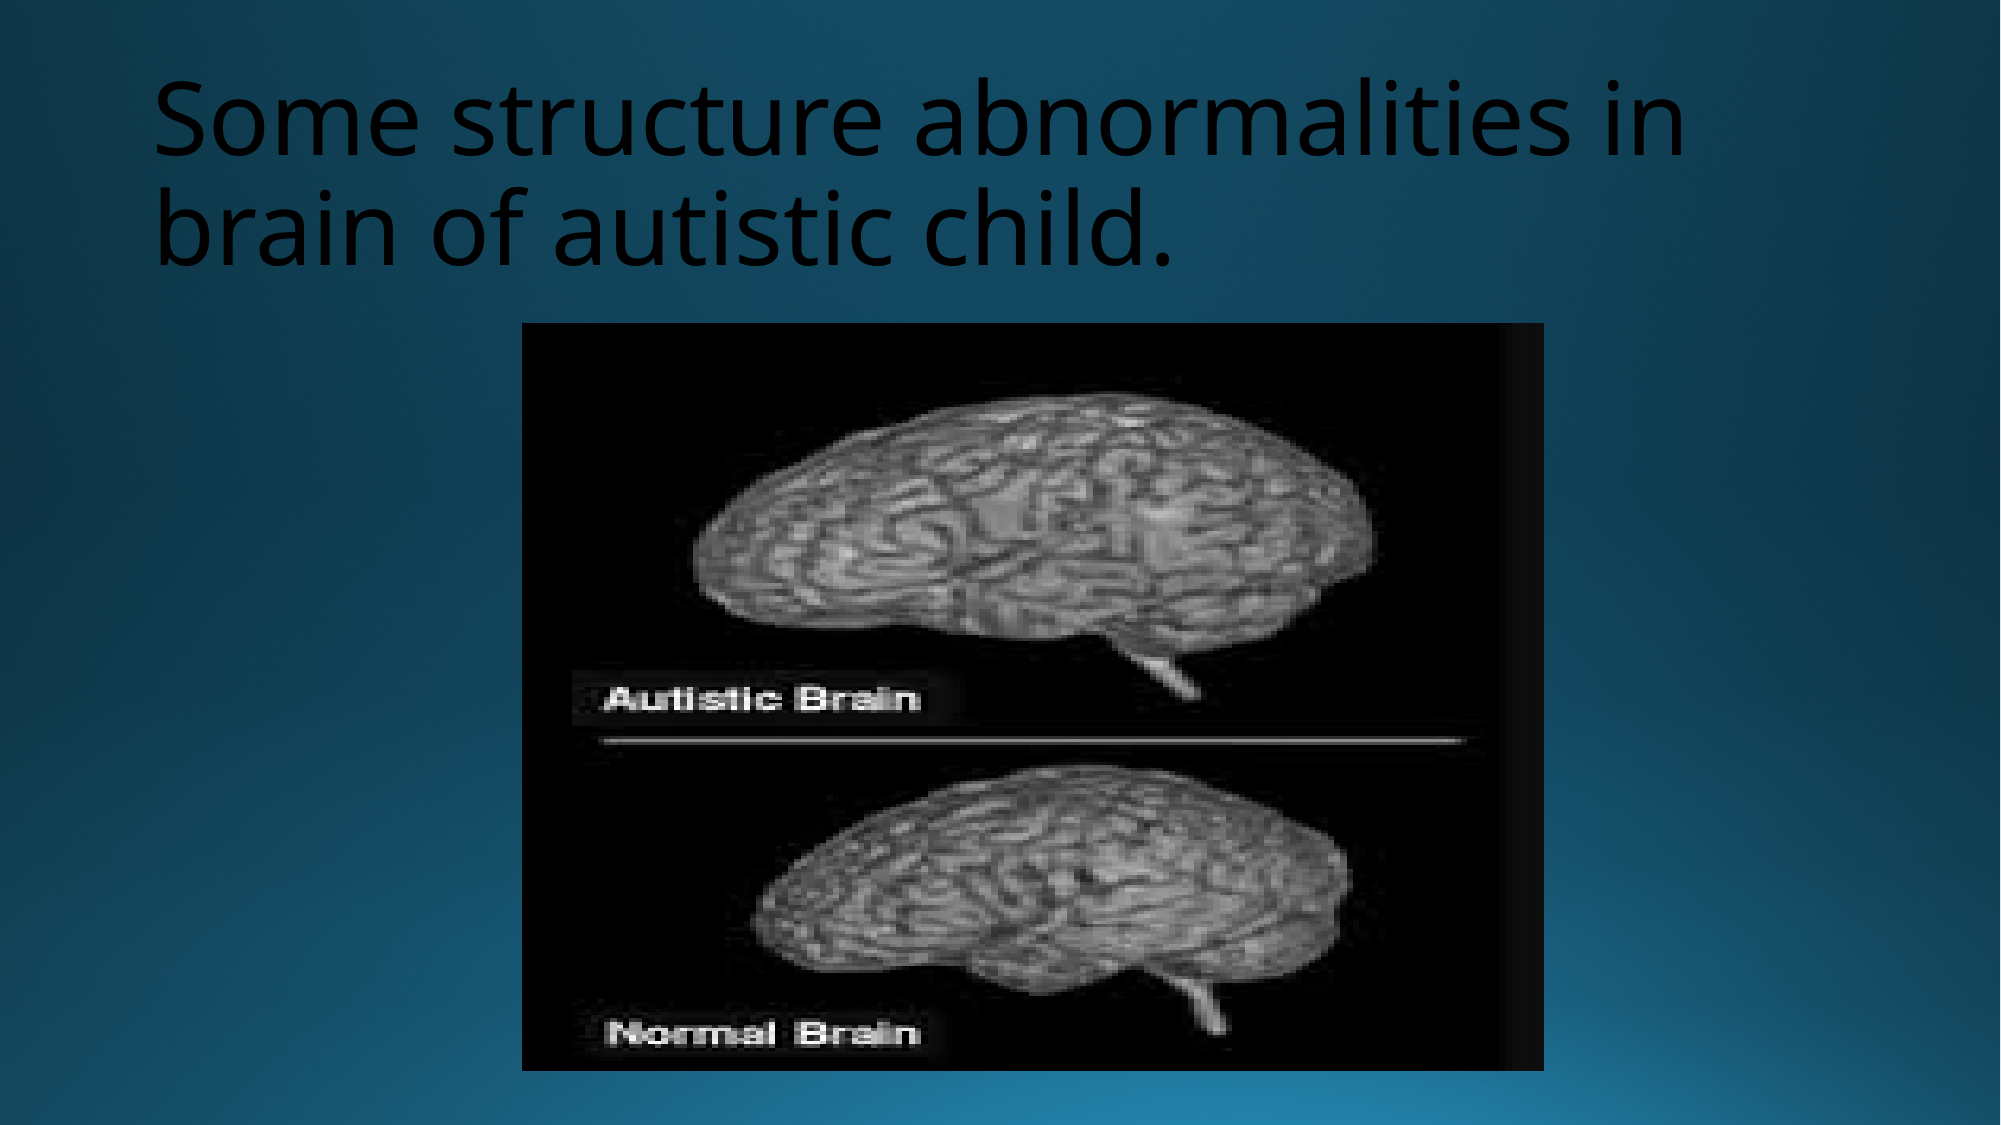

# Some structure abnormalities in brain of autistic child.